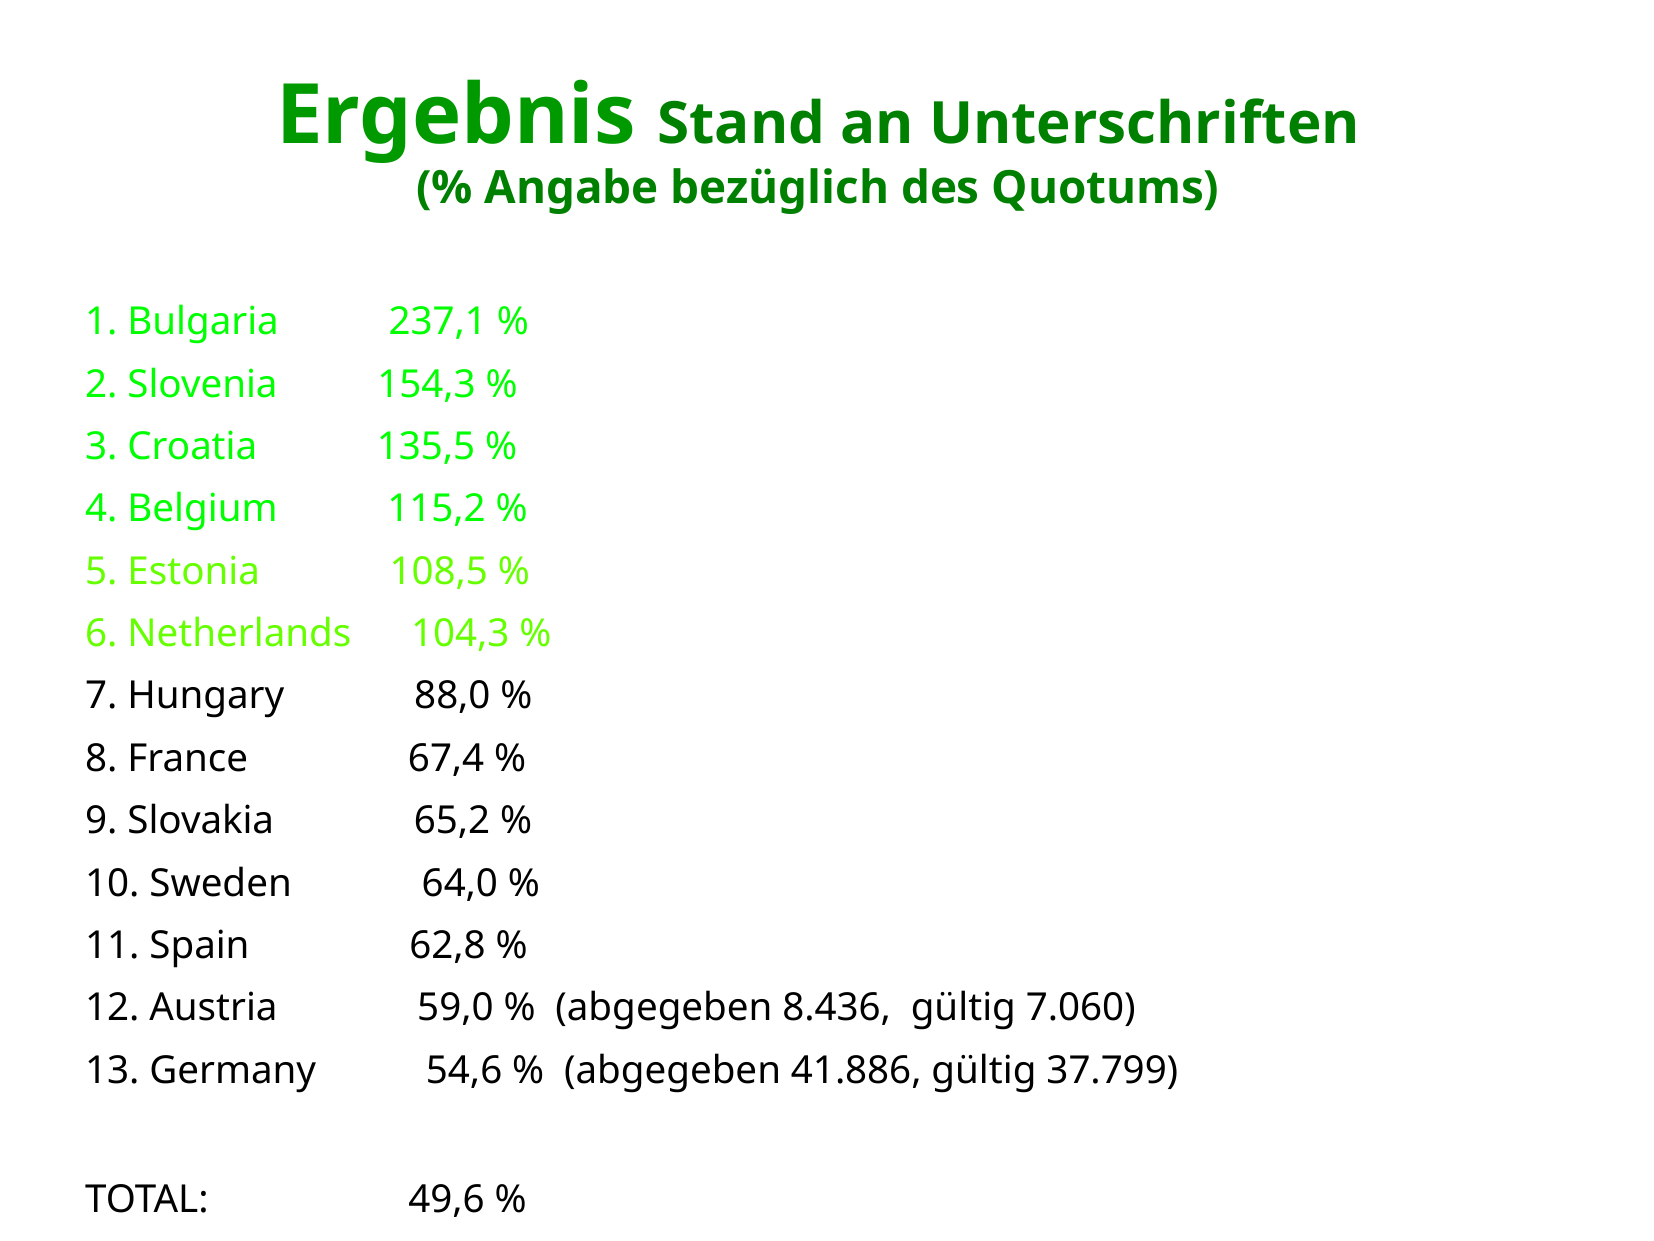

# Ergebnis Stand an Unterschriften (% Angabe bezüglich des Quotums)
1. Bulgaria 237,1 %
2. Slovenia 154,3 %
3. Croatia 135,5 %
4. Belgium 115,2 %
5. Estonia 108,5 %
6. Netherlands 104,3 %
7. Hungary 88,0 %
8. France 67,4 %
9. Slovakia 65,2 %
10. Sweden 64,0 %
11. Spain 62,8 %
12. Austria 59,0 % (abgegeben 8.436, gültig 7.060)
13. Germany 54,6 % (abgegeben 41.886, gültig 37.799)
TOTAL: 49,6 %